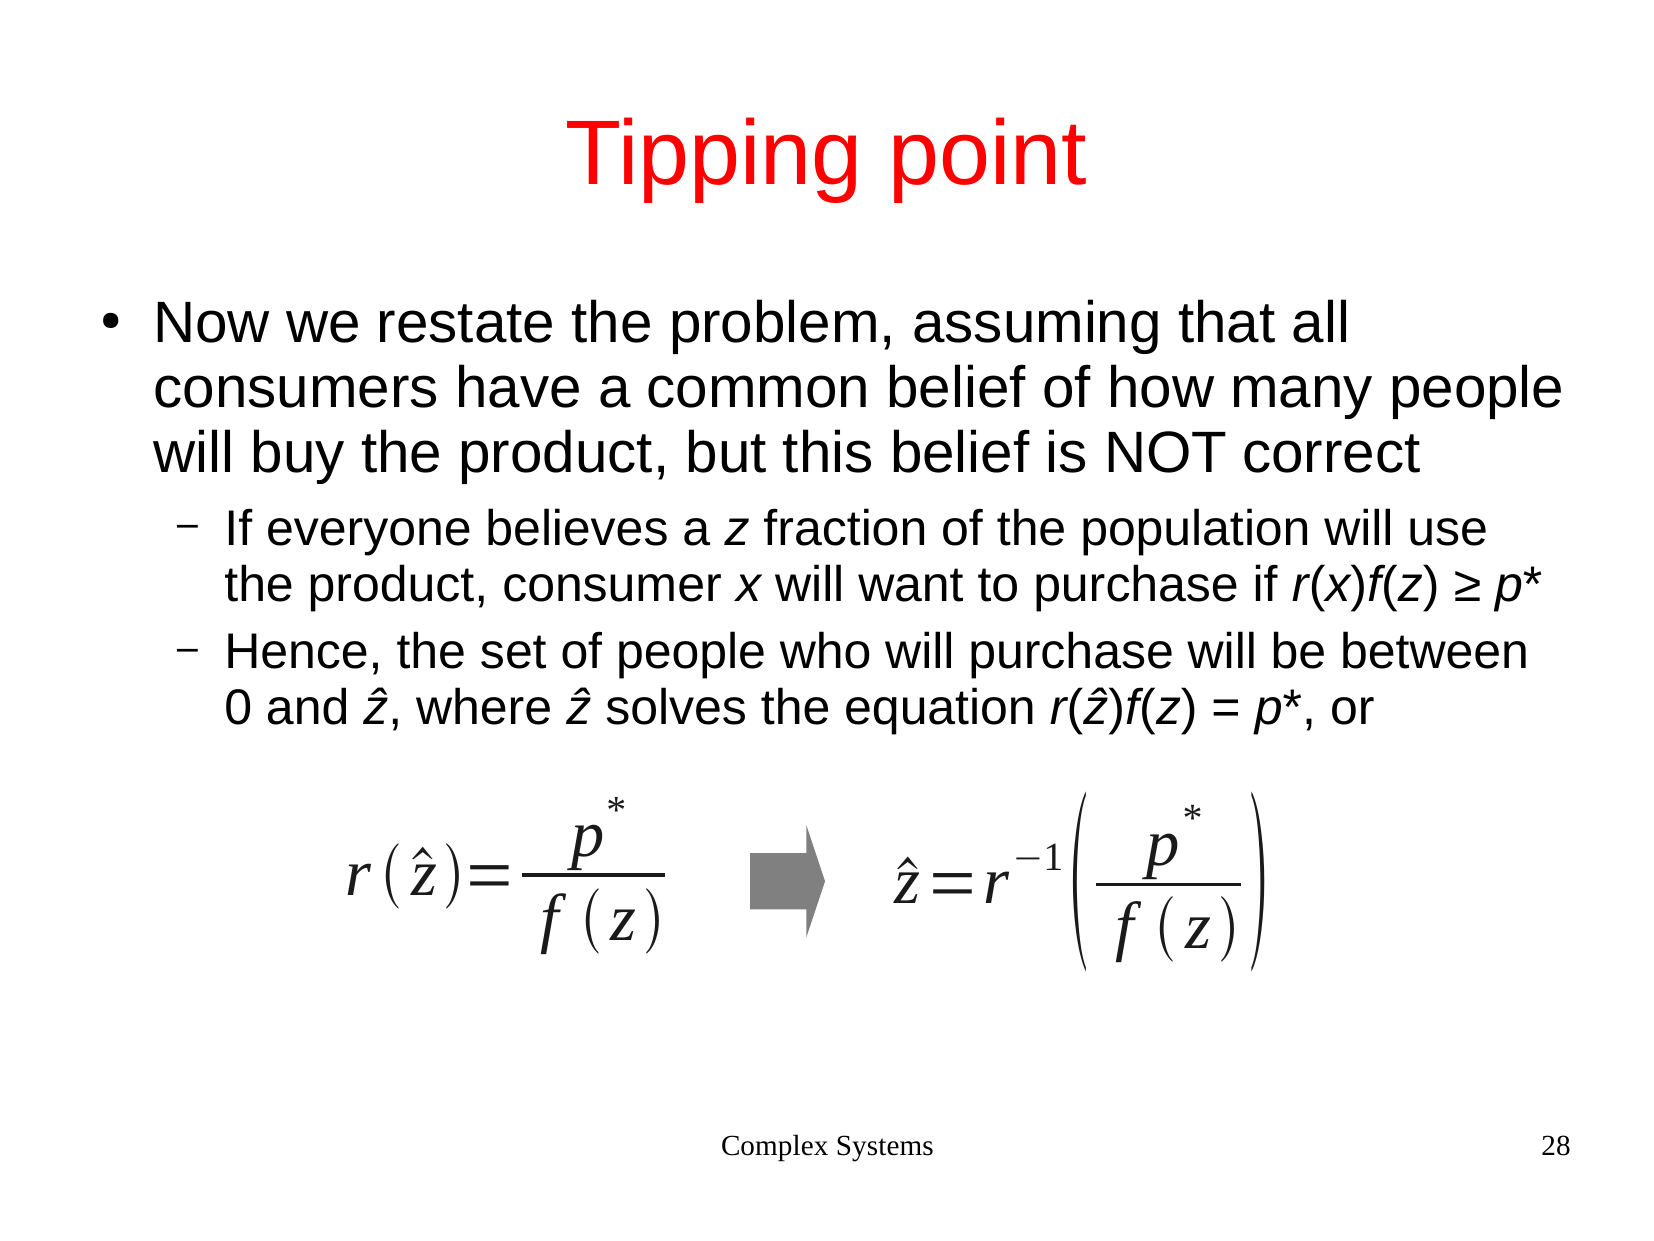

# Tipping point
Now we restate the problem, assuming that all consumers have a common belief of how many people will buy the product, but this belief is NOT correct
If everyone believes a z fraction of the population will use the product, consumer x will want to purchase if r(x)f(z) ≥ p*
Hence, the set of people who will purchase will be between 0 and ẑ, where ẑ solves the equation r(ẑ)f(z) = p*, or
Complex Systems
28